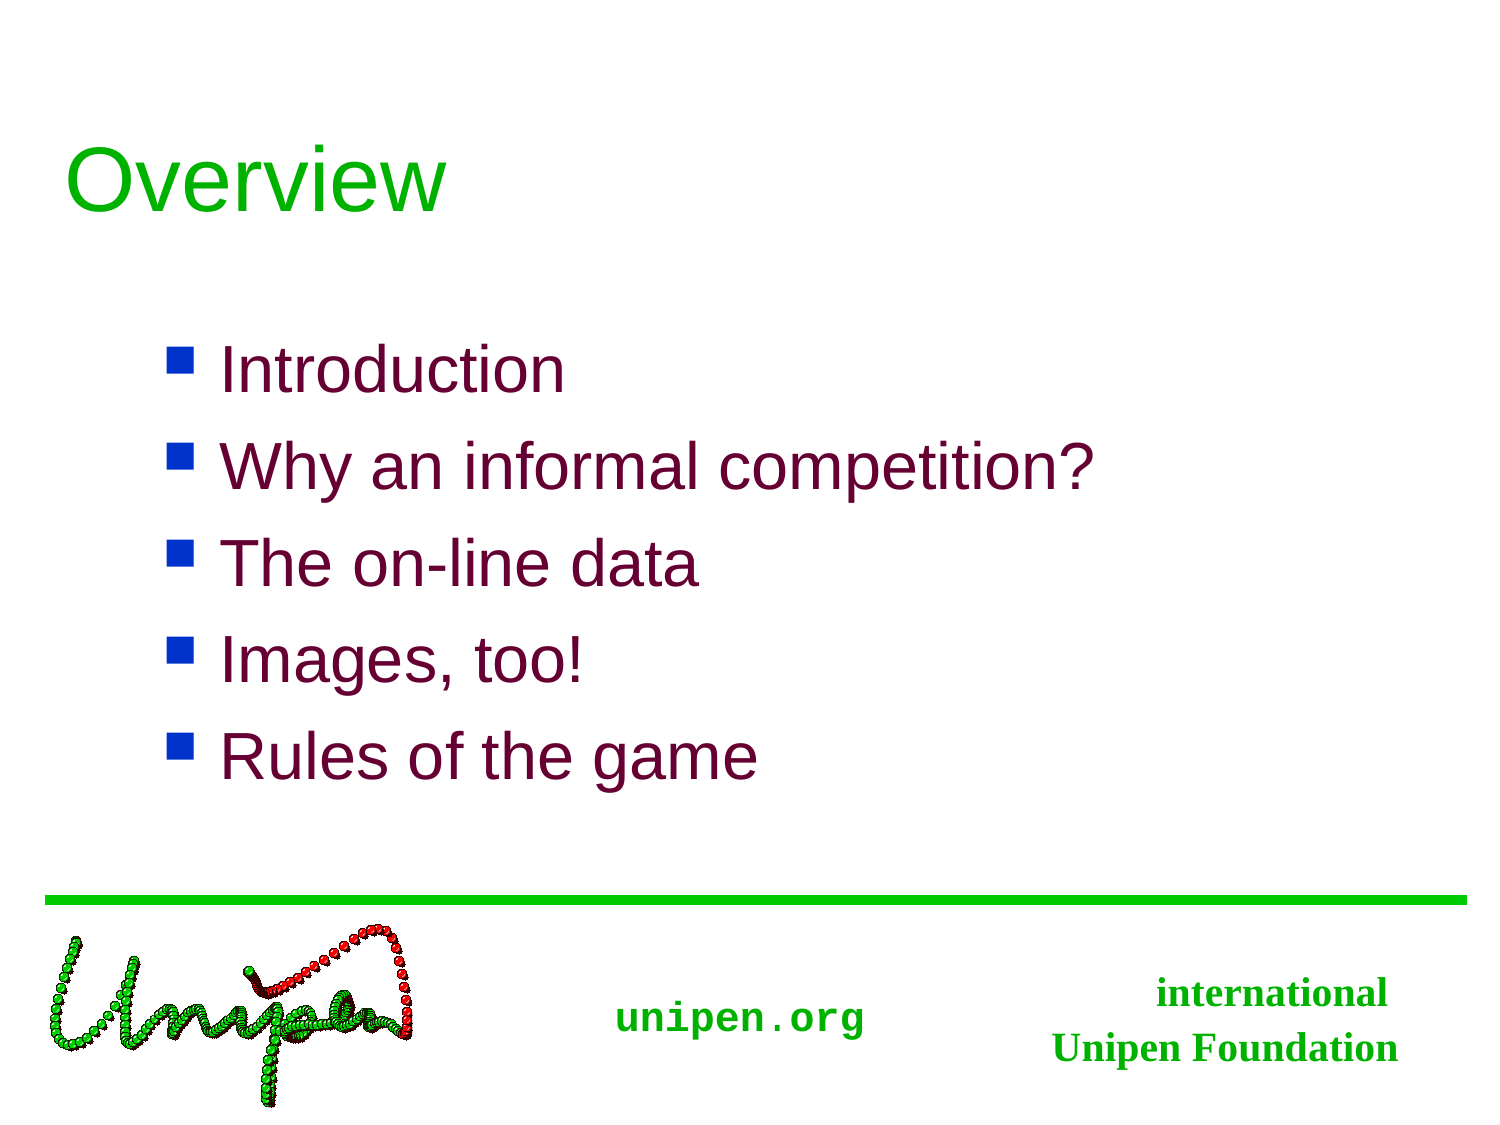

# Overview
Introduction
Why an informal competition?
The on-line data
Images, too!
Rules of the game